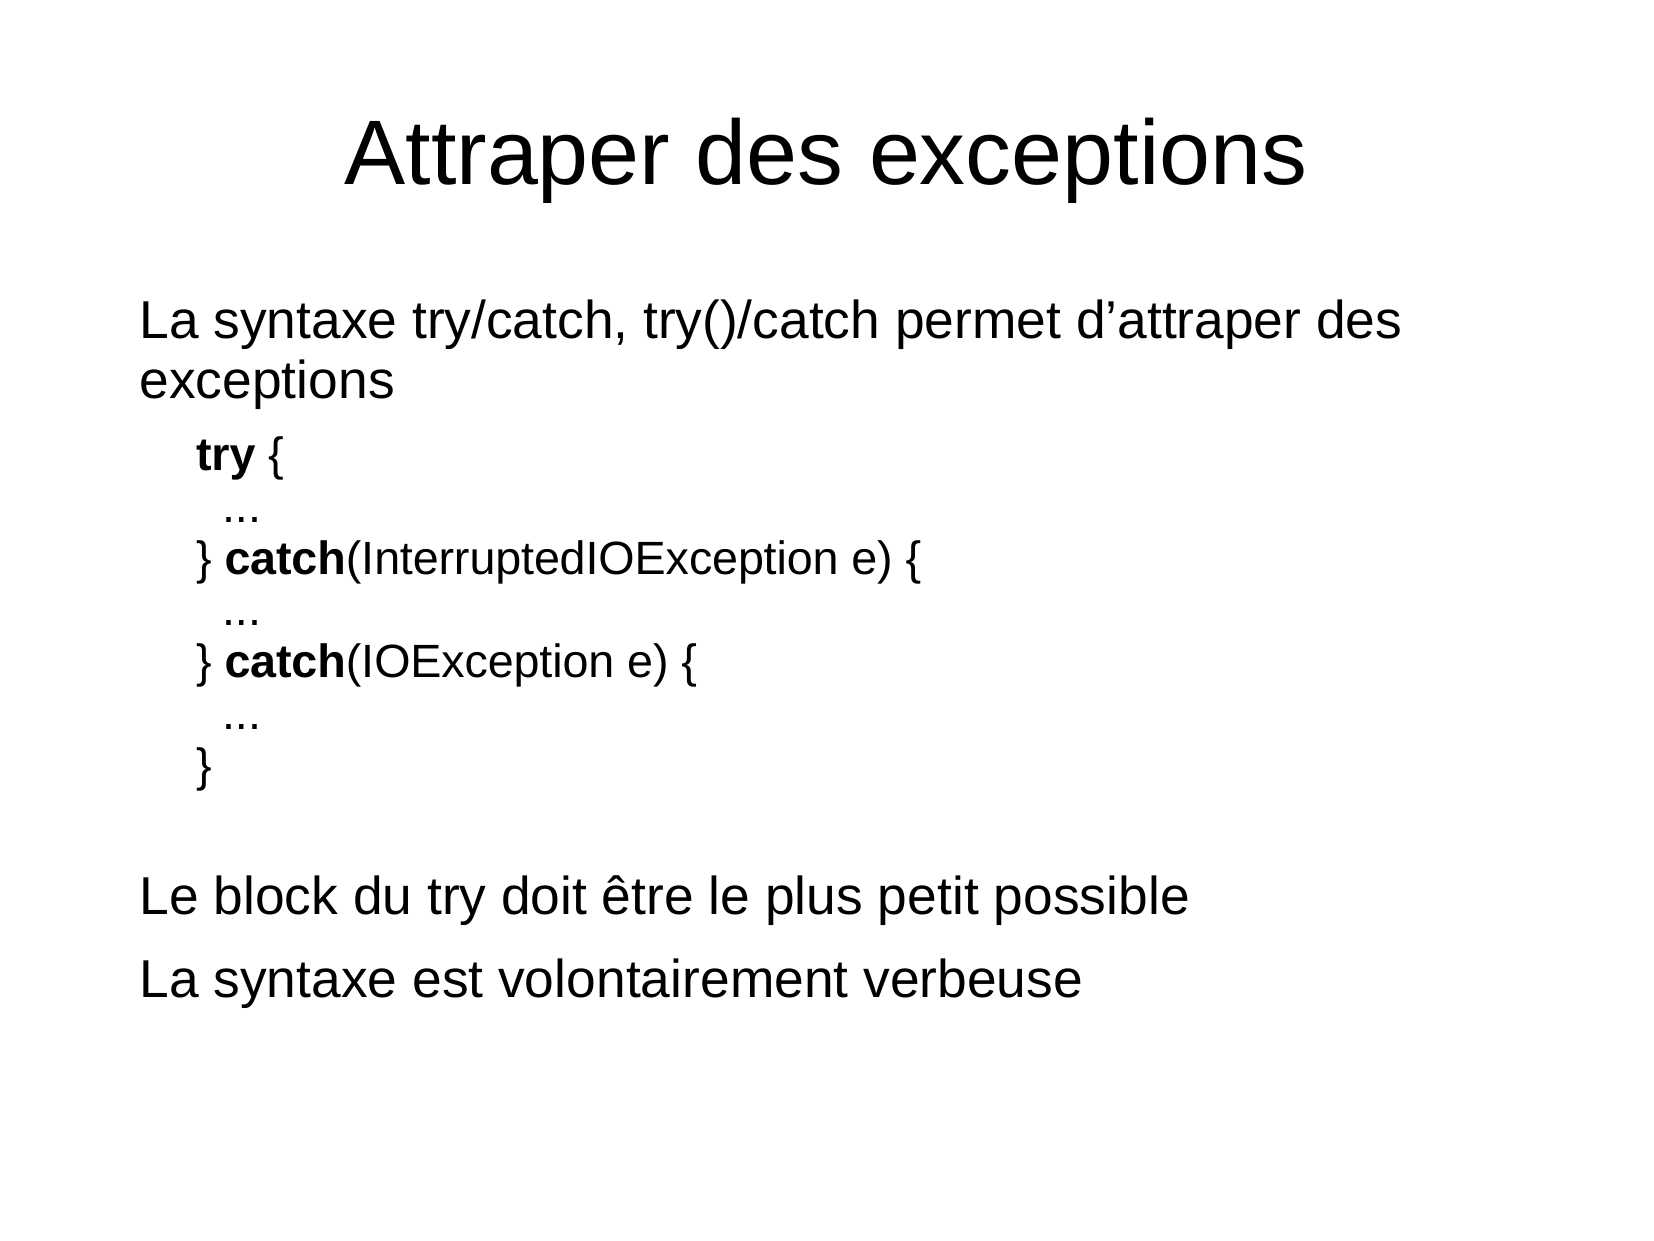

# Attraper des exceptions
La syntaxe try/catch, try()/catch permet d’attraper des exceptions
try {
 ...
} catch(InterruptedIOException e) {
 ...
} catch(IOException e) {
 ...
}
Le block du try doit être le plus petit possible
La syntaxe est volontairement verbeuse